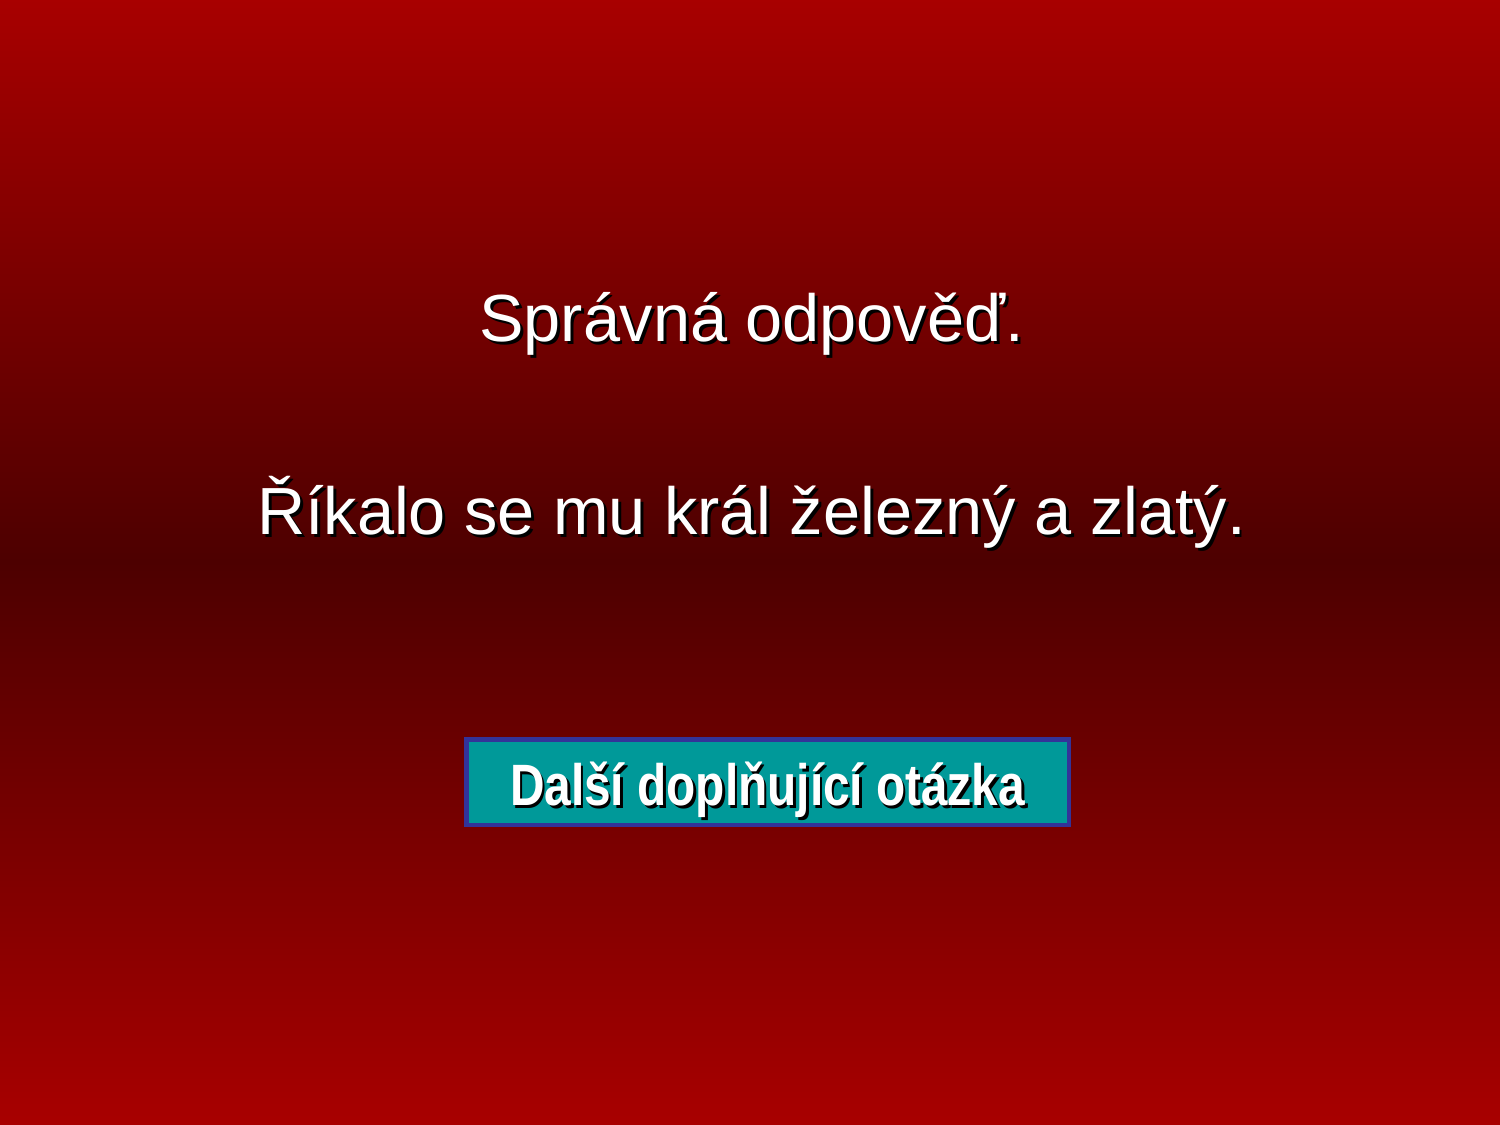

#
Správná odpověď.
Říkalo se mu král železný a zlatý.
Další doplňující otázka